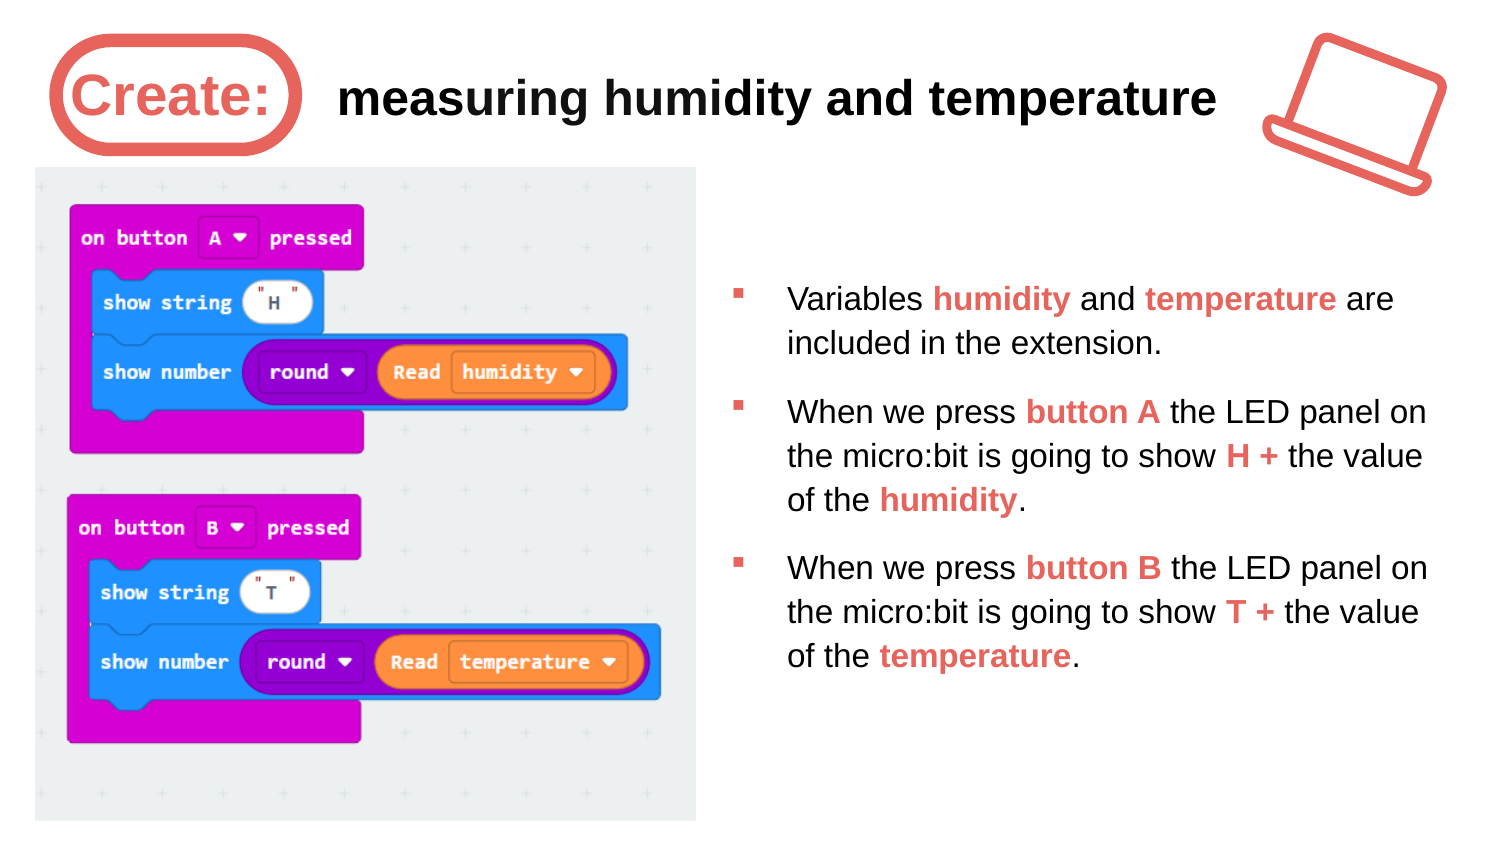

# Create: measuring humidity and temperature
Variables humidity and temperature are included in the extension.
When we press button A the LED panel on the micro:bit is going to show H + the value of the humidity.
When we press button B the LED panel on the micro:bit is going to show T + the value of the temperature.